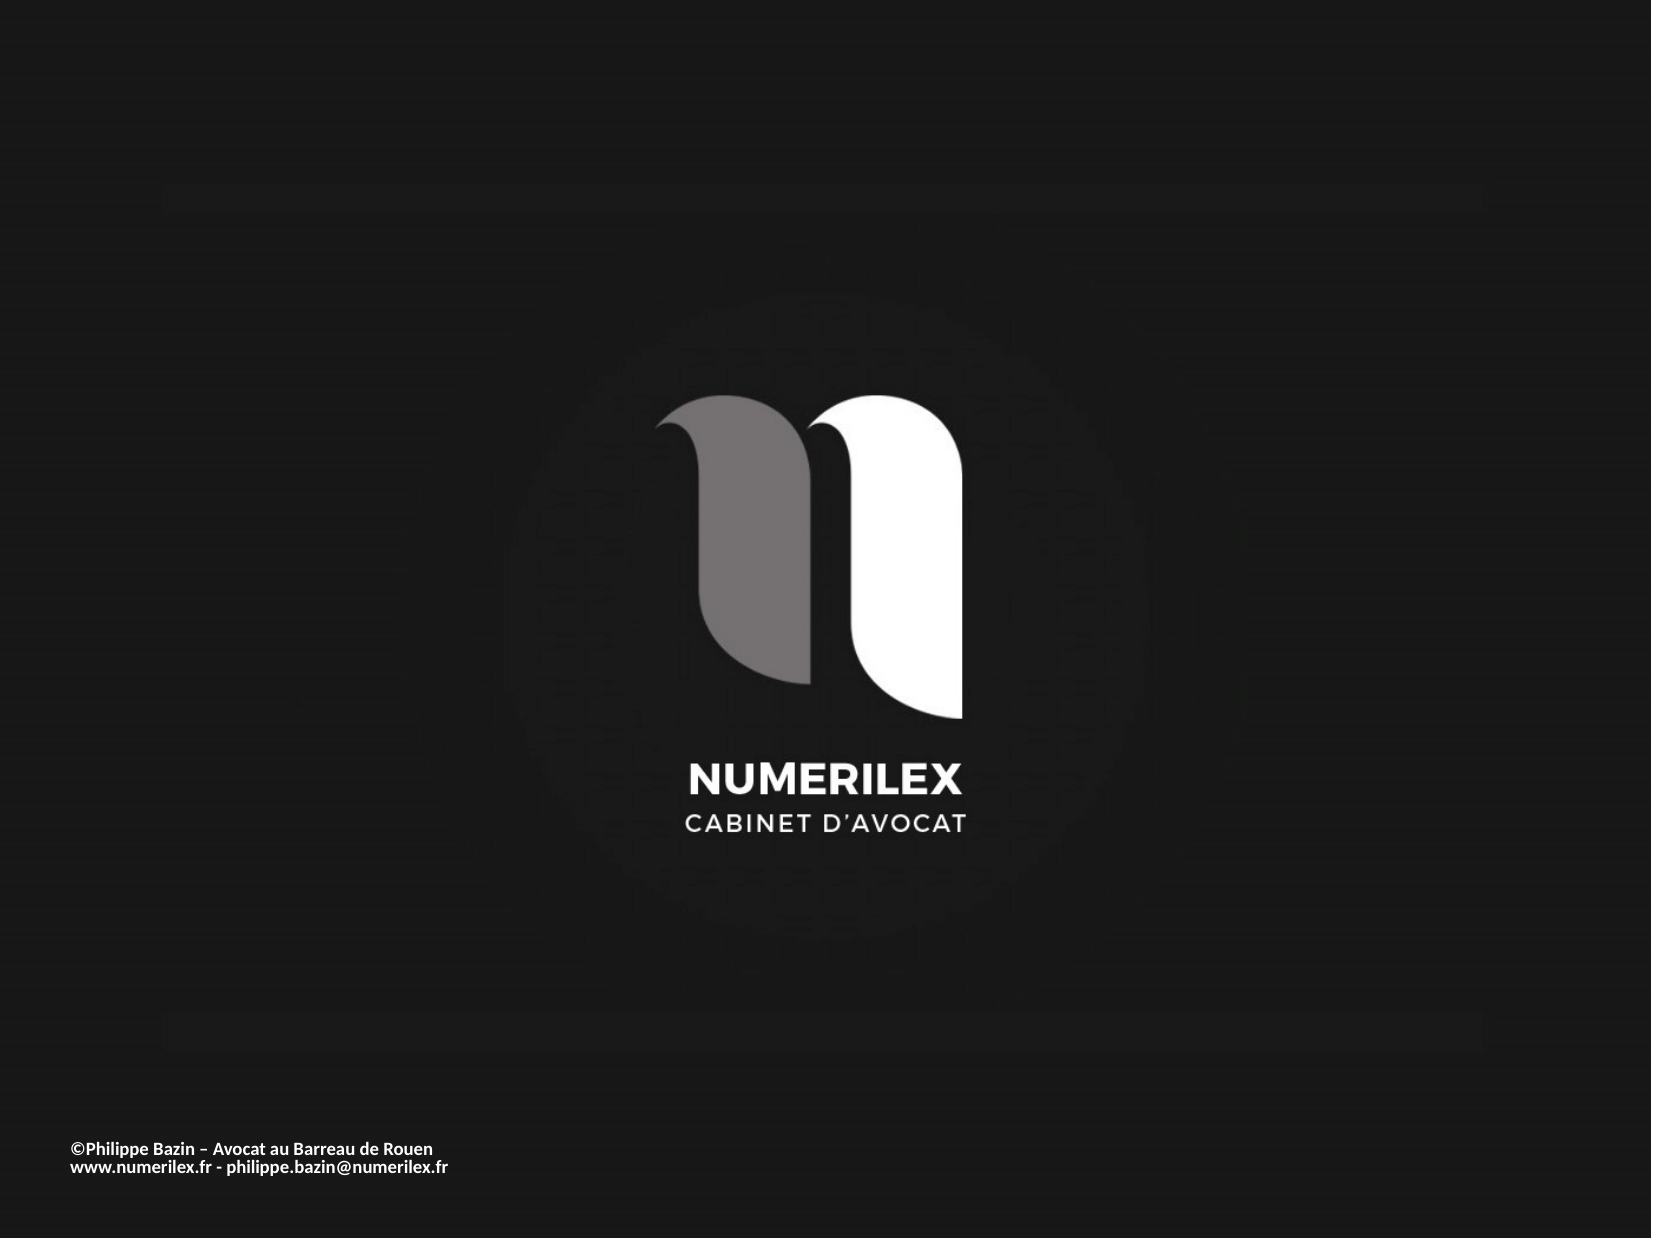

#
©Philippe Bazin – Avocat au Barreau de Rouen
www.numerilex.fr - philippe.bazin@numerilex.fr